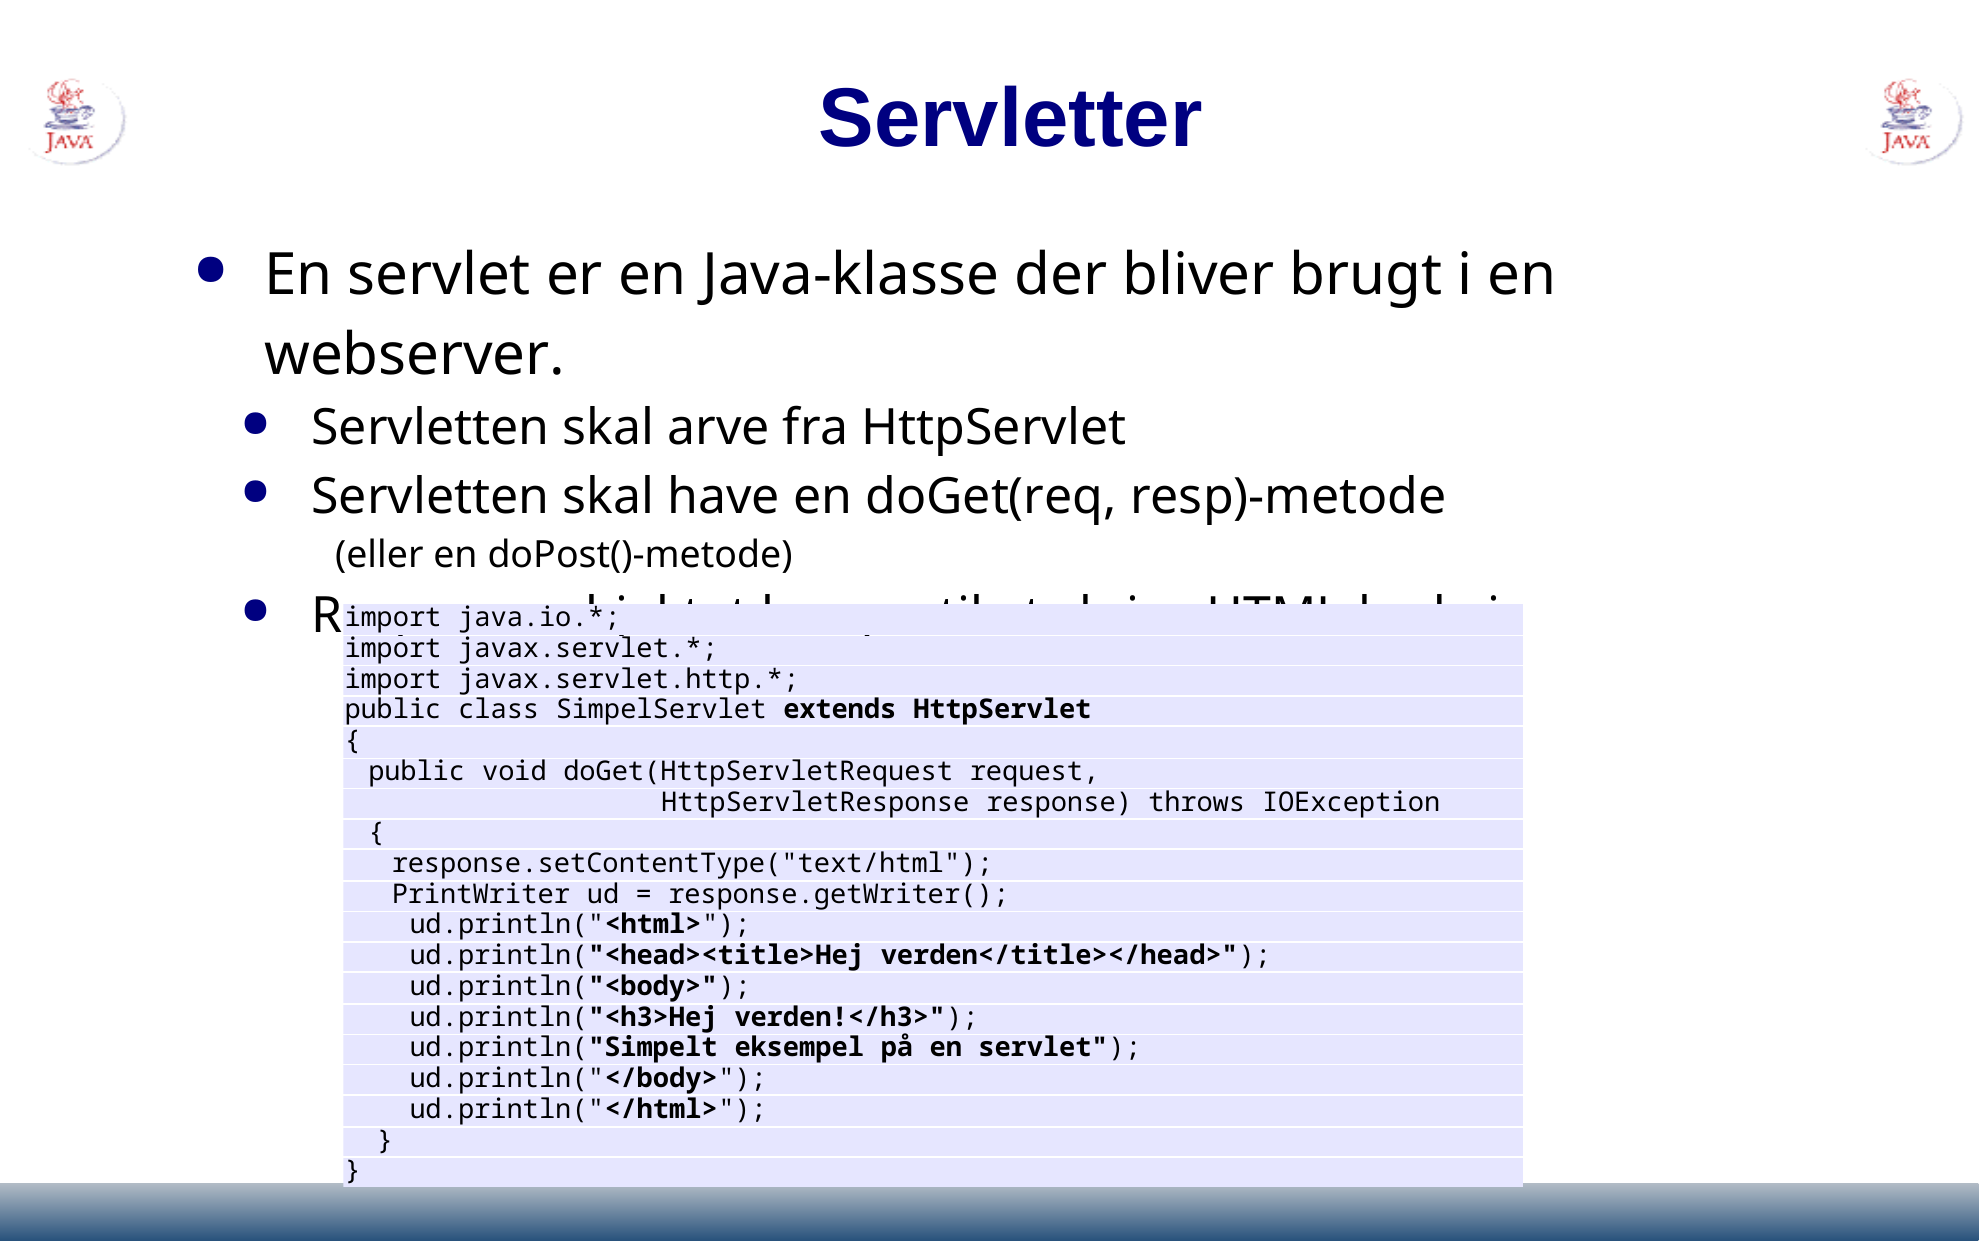

# Servletter
En servlet er en Java-klasse der bliver brugt i en webserver.
Servletten skal arve fra HttpServlet
Servletten skal have en doGet(req, resp)-metode
(eller en doPost()-metode)
Response-objektet bruges til at skrive HTML-kode i.